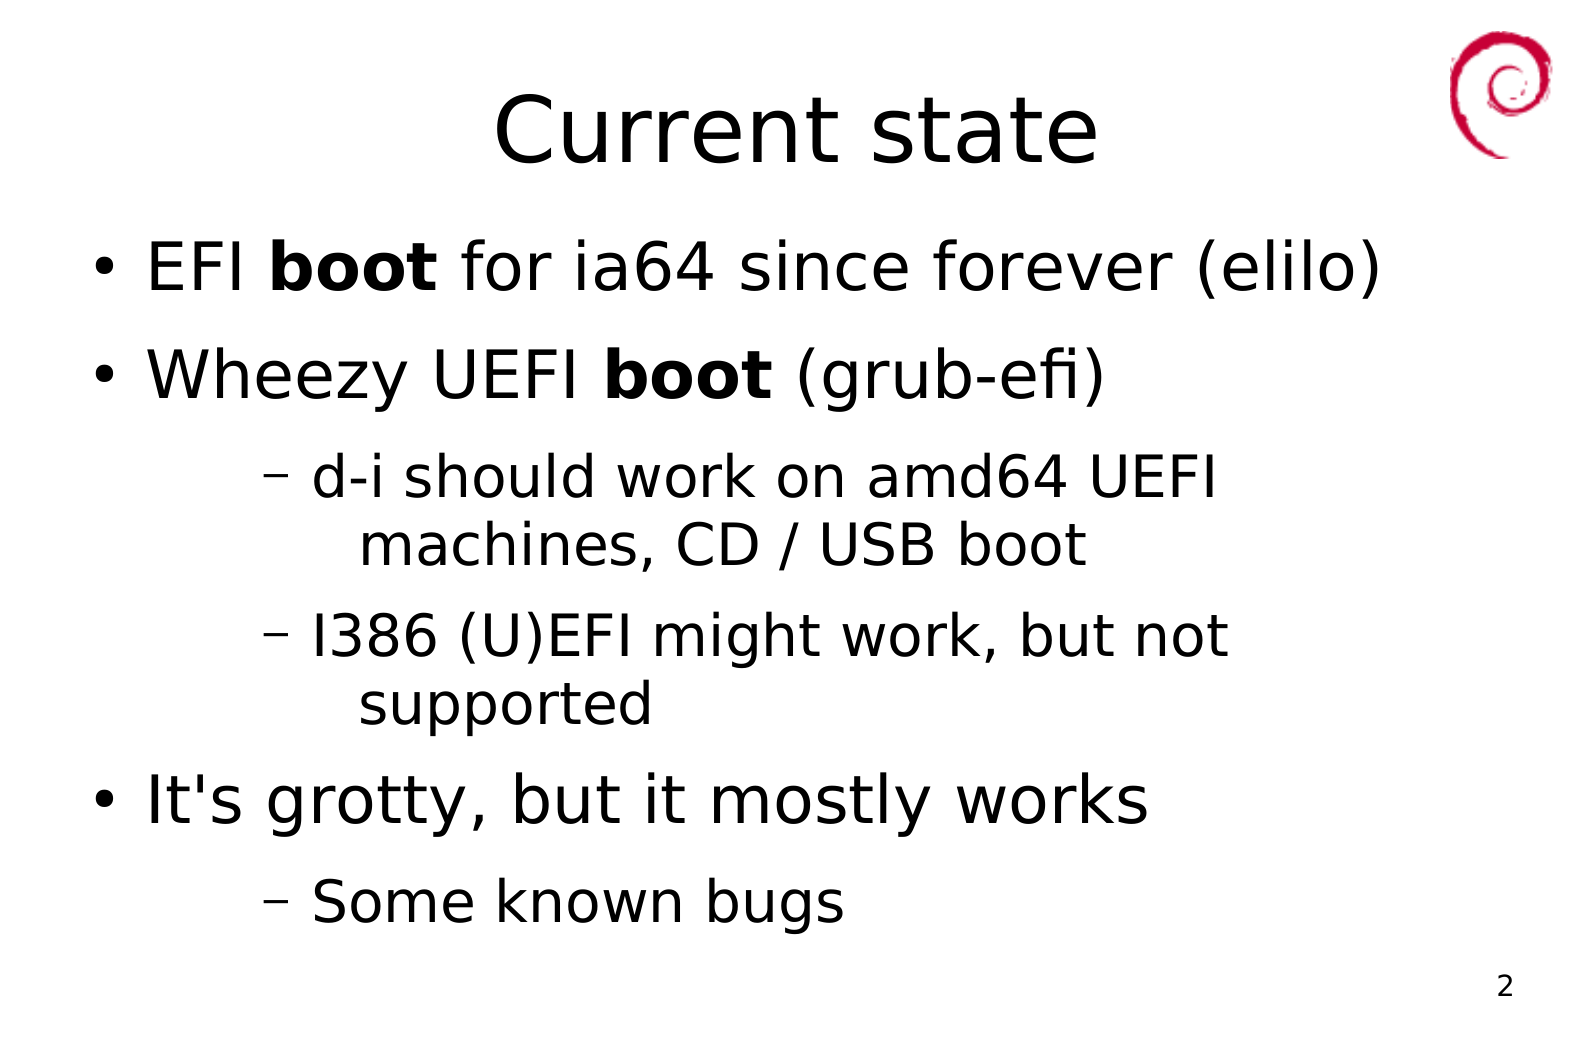

# Current state
EFI boot for ia64 since forever (elilo)
Wheezy UEFI boot (grub-efi)
d-i should work on amd64 UEFI machines, CD / USB boot
I386 (U)EFI might work, but not supported
It's grotty, but it mostly works
Some known bugs
2